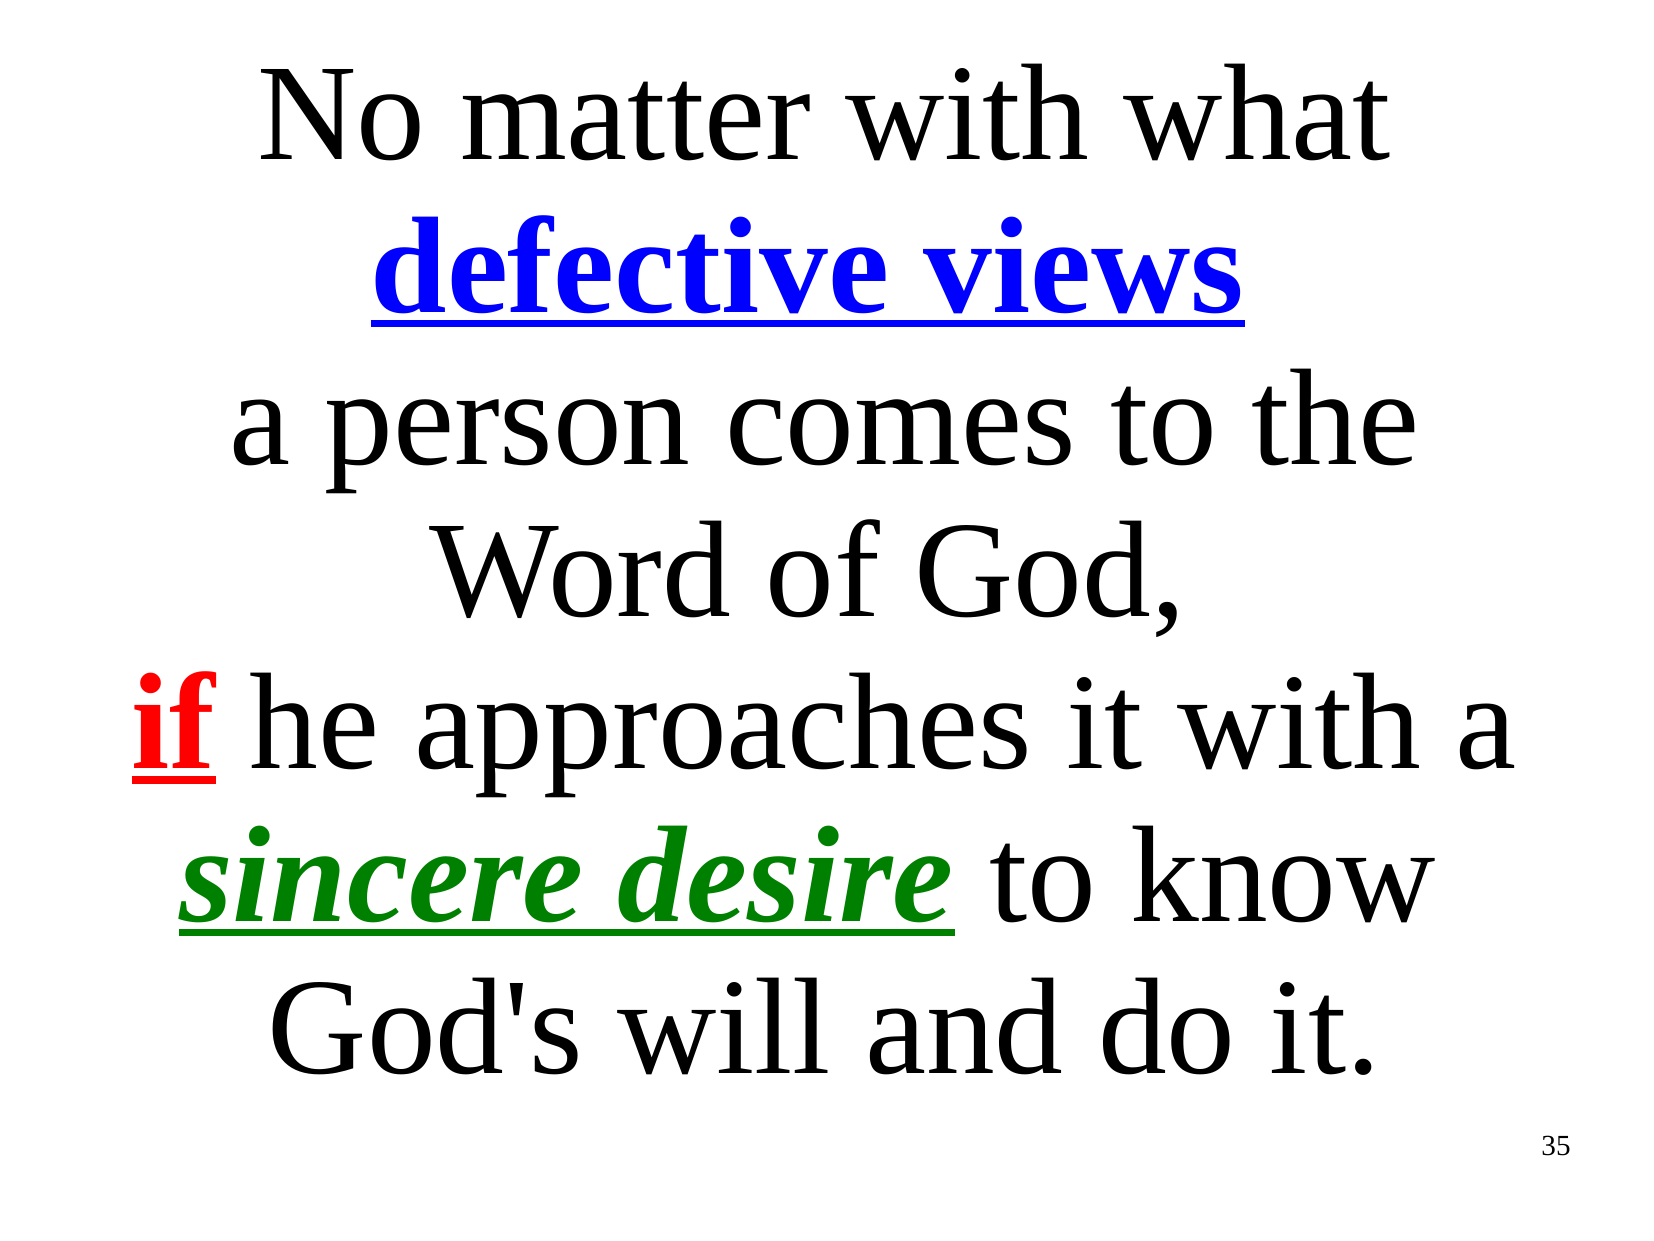

# No matter with what defective views a person comes to the Word of God, if he approaches it with a sincere desire to know God's will and do it.
35